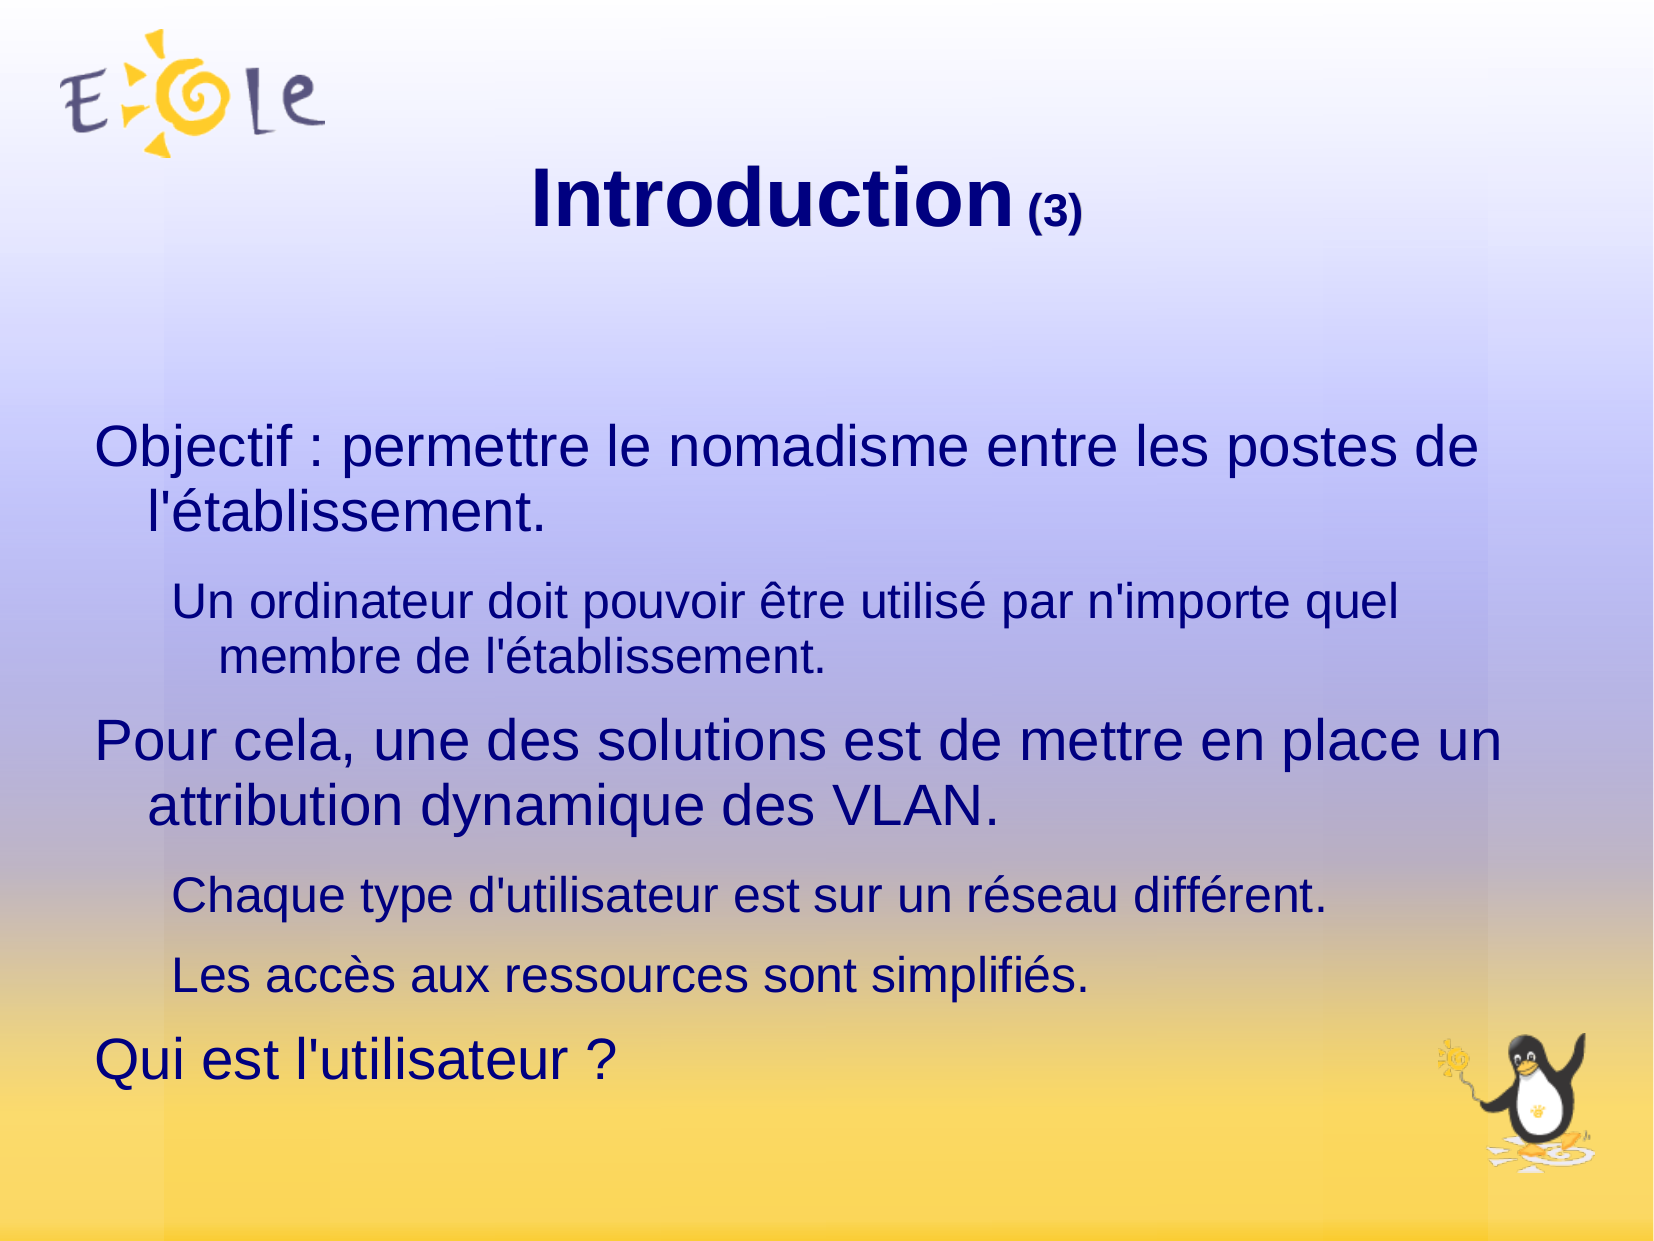

Introduction (3)
# Objectif : permettre le nomadisme entre les postes de l'établissement.
Un ordinateur doit pouvoir être utilisé par n'importe quel membre de l'établissement.
Pour cela, une des solutions est de mettre en place un attribution dynamique des VLAN.
Chaque type d'utilisateur est sur un réseau différent.
Les accès aux ressources sont simplifiés.
Qui est l'utilisateur ?